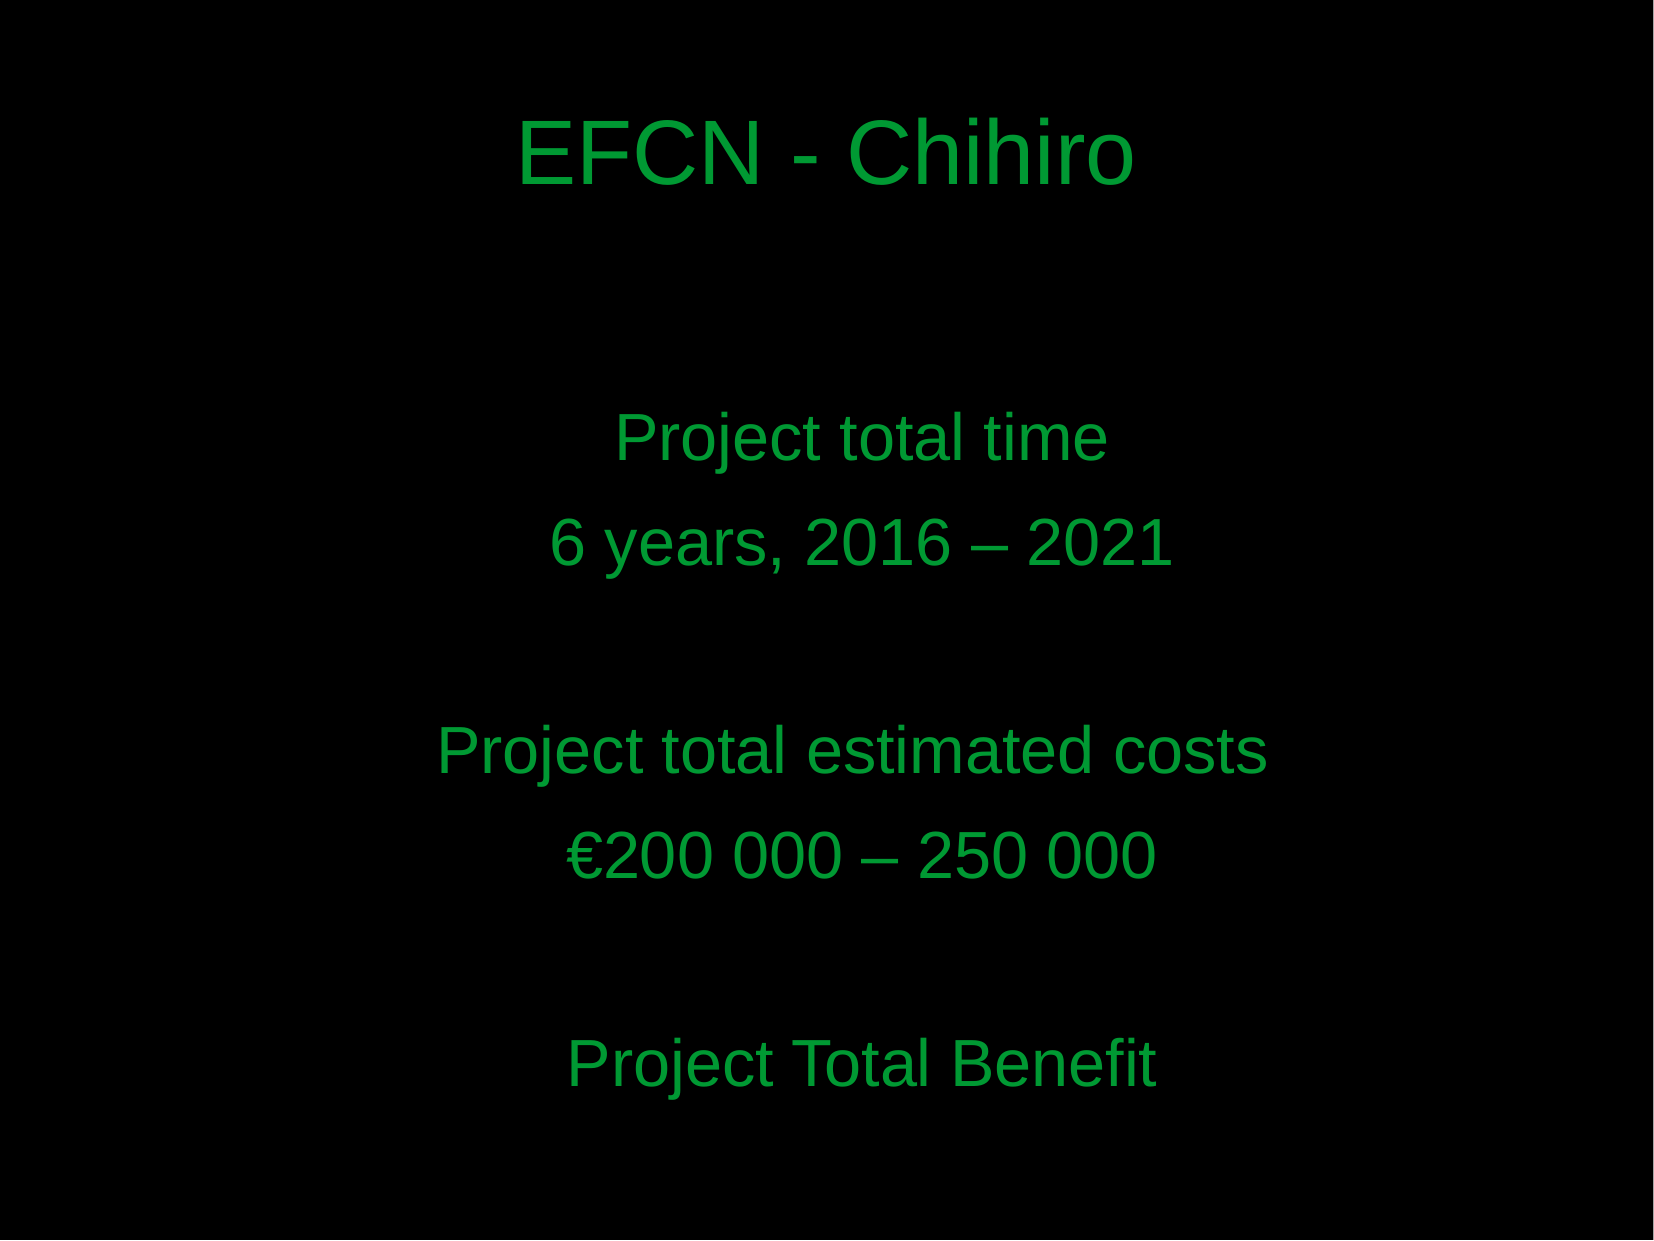

# EFCN - Chihiro
Project total time
6 years, 2016 – 2021
Project total estimated costs
€200 000 – 250 000
Project Total Benefit